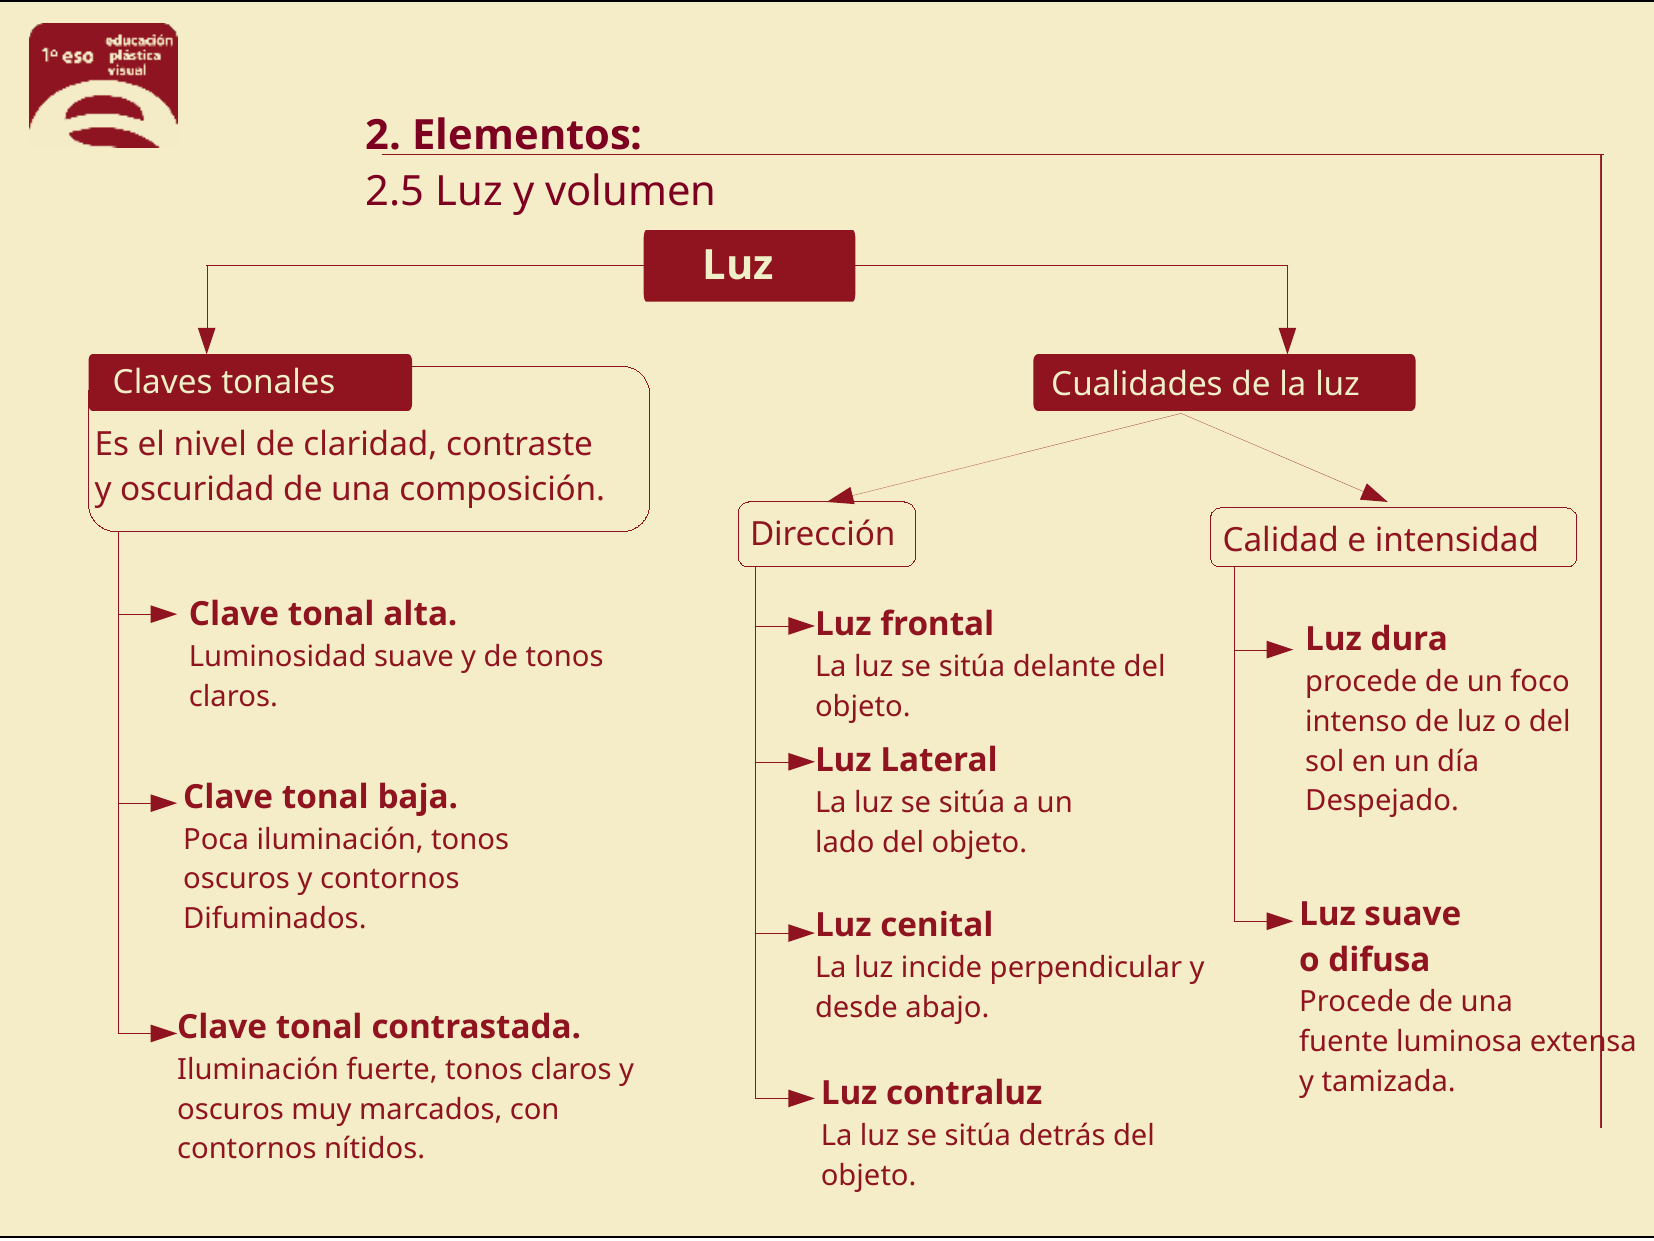

2. Elementos:
	2.5 Luz y volumen
Luz
#
Claves tonales
Cualidades de la luz
Es el nivel de claridad, contraste
y oscuridad de una composición.
Dirección
Calidad e intensidad
Clave tonal alta.
Luminosidad suave y de tonos claros.
Luz frontal
La luz se sitúa delante del objeto.
Luz dura
procede de un foco
intenso de luz o del
sol en un día
Despejado.
Luz Lateral
La luz se sitúa a un lado del objeto.
Clave tonal baja.
Poca iluminación, tonos oscuros y contornos
Difuminados.
Luz suave
o difusa
Procede de una
fuente luminosa extensa y tamizada.
Luz cenital
La luz incide perpendicular y desde abajo.
Clave tonal contrastada.
Iluminación fuerte, tonos claros y oscuros muy marcados, con contornos nítidos.
Luz contraluz
La luz se sitúa detrás del objeto.